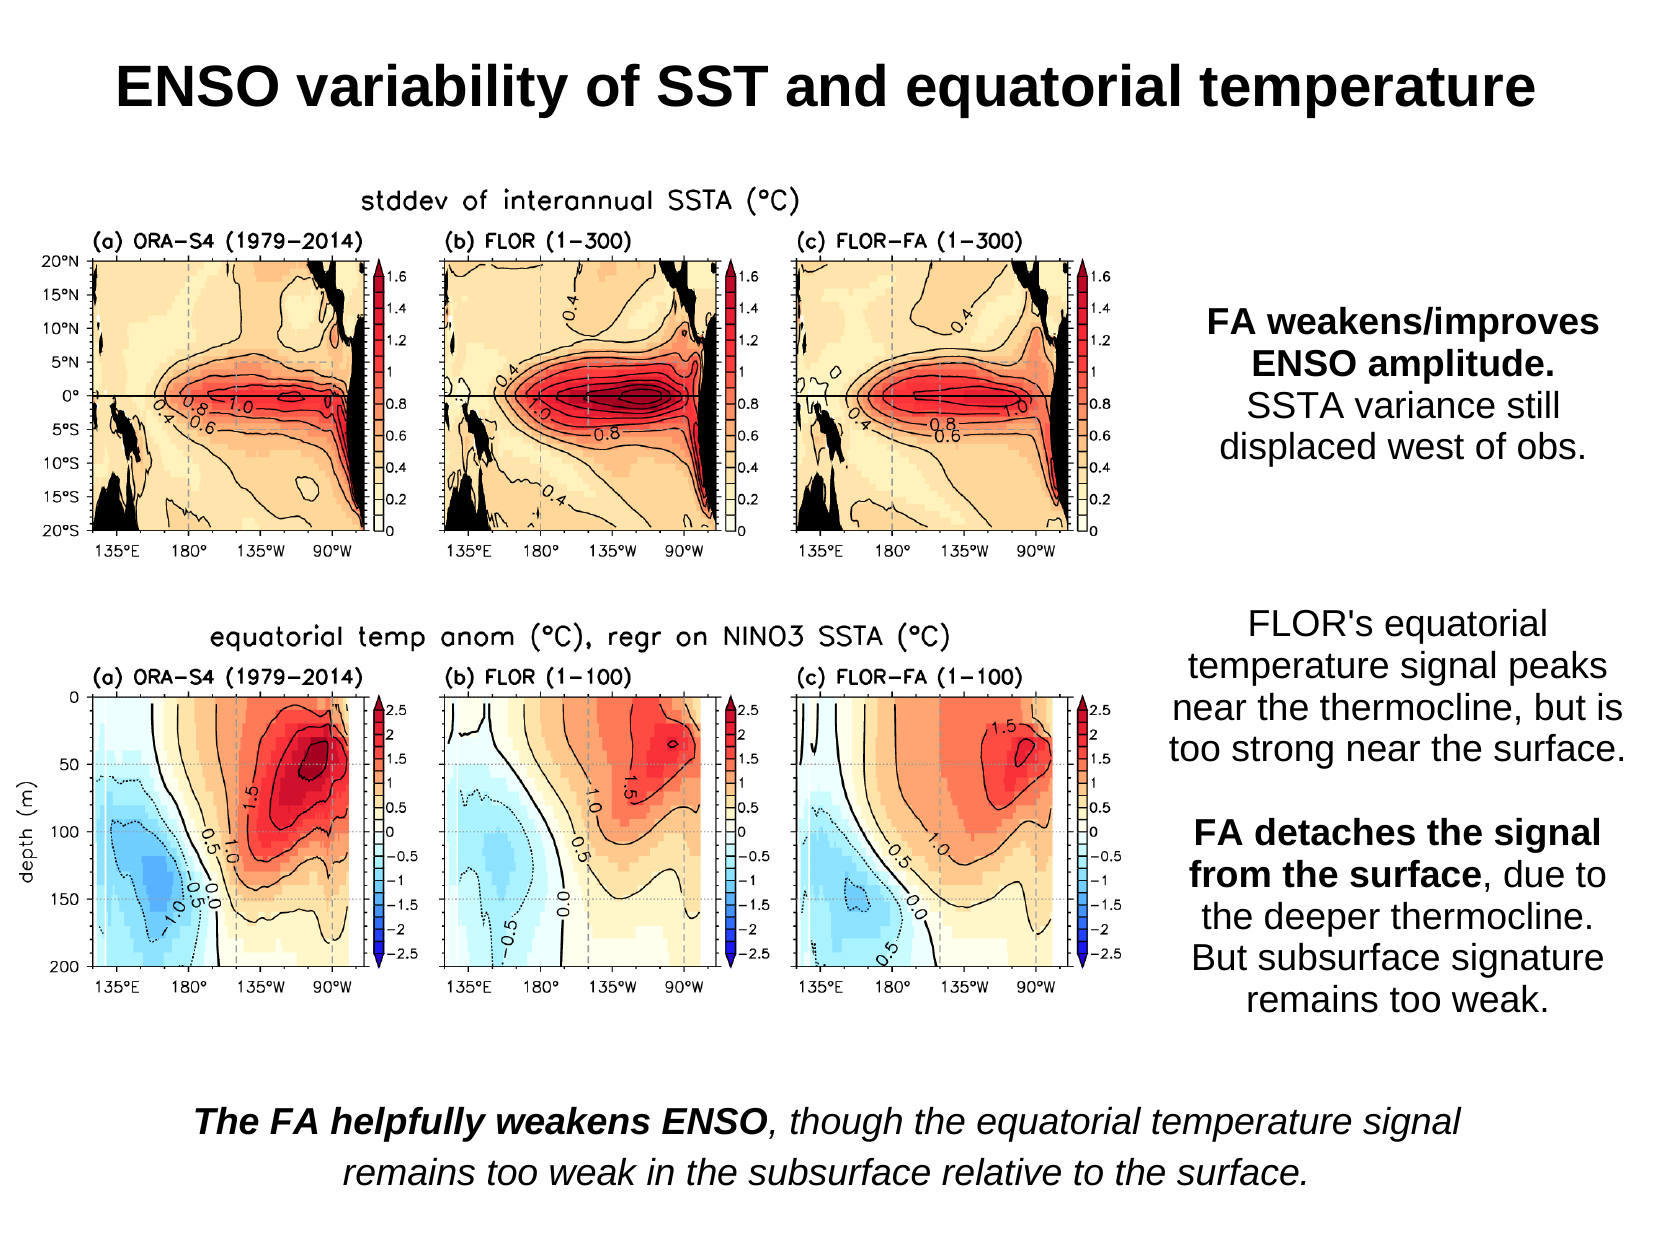

ENSO variability of SST and equatorial temperature
FA weakens/improves ENSO amplitude.
SSTA variance still displaced west of obs.
FLOR's equatorial temperature signal peaks near the thermocline, but is too strong near the surface.
FA detaches the signal from the surface, due to
the deeper thermocline.
But subsurface signature remains too weak.
The FA helpfully weakens ENSO, though the equatorial temperature signal
remains too weak in the subsurface relative to the surface.